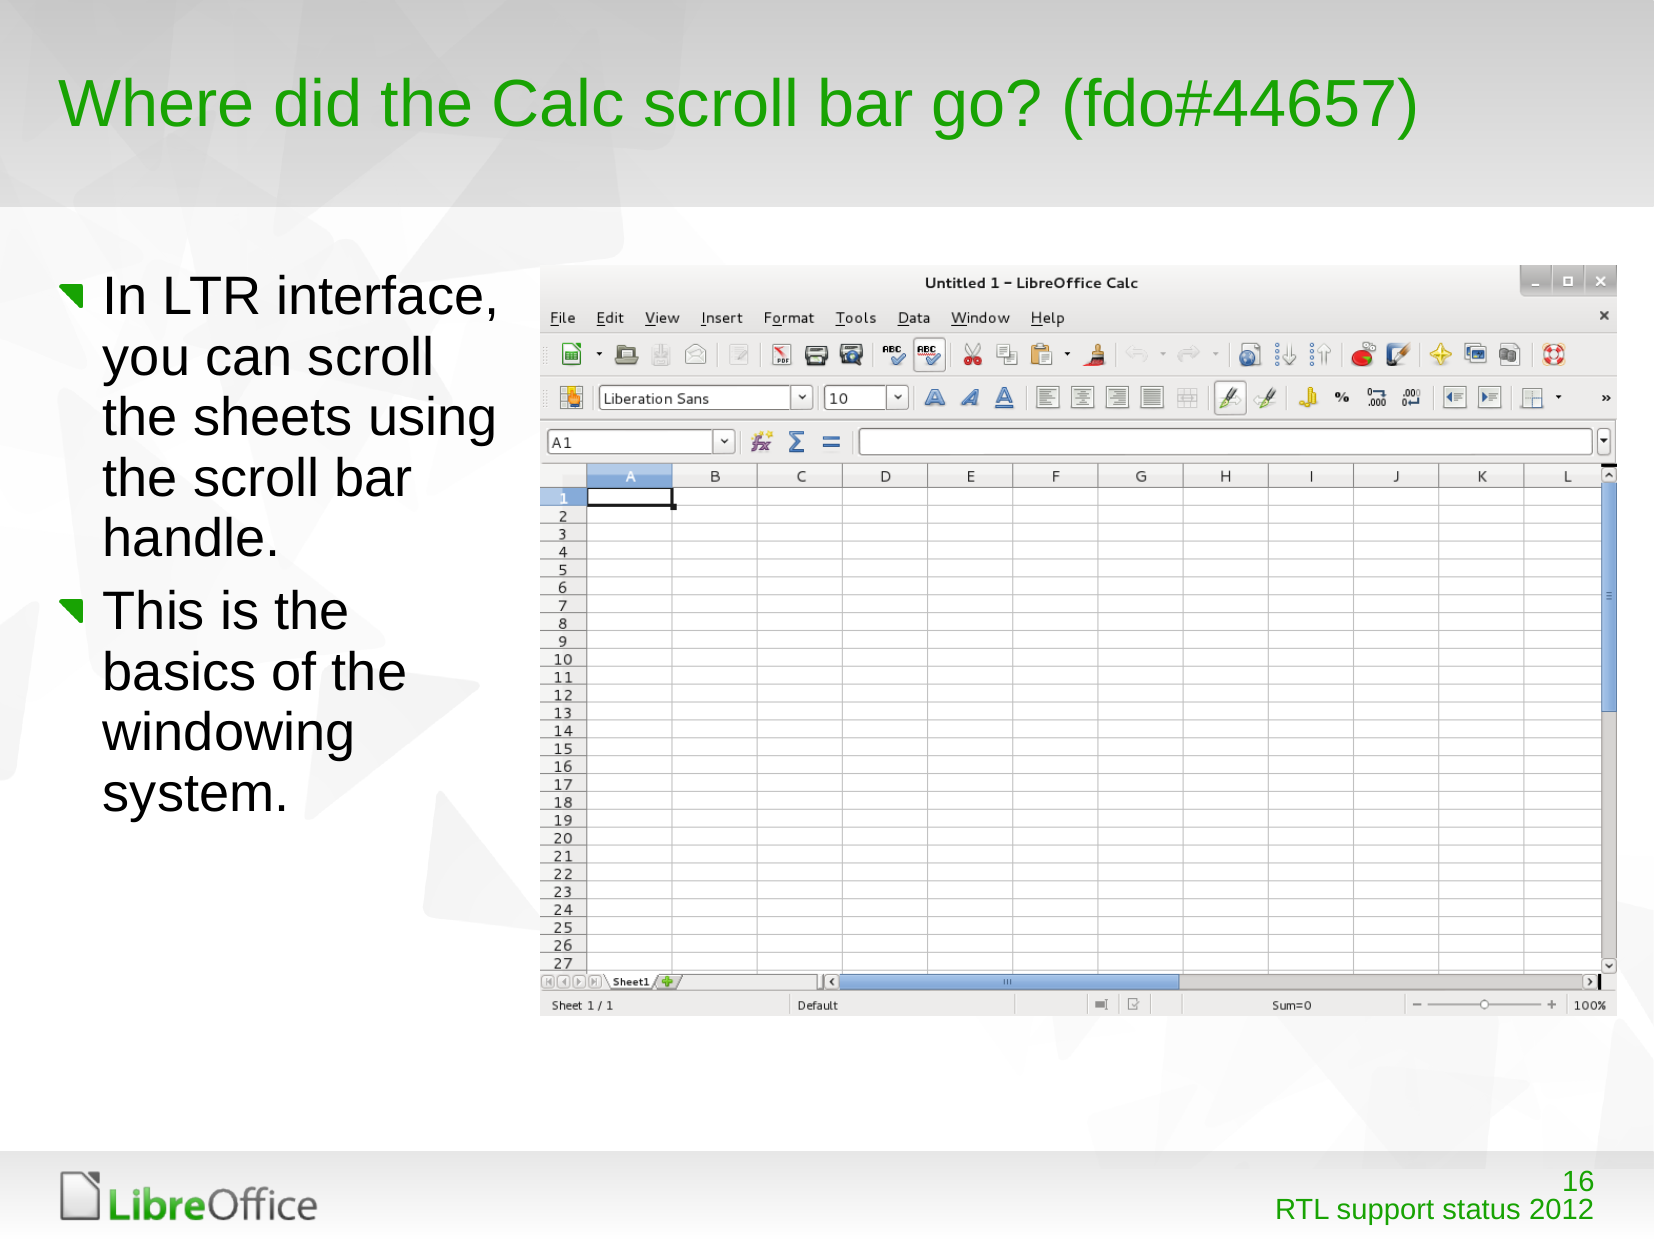

# Where did the Calc scroll bar go? (fdo#44657)
In LTR interface, you can scroll the sheets using the scroll bar handle.
This is the basics of the windowing system.
16
RTL support status 2012